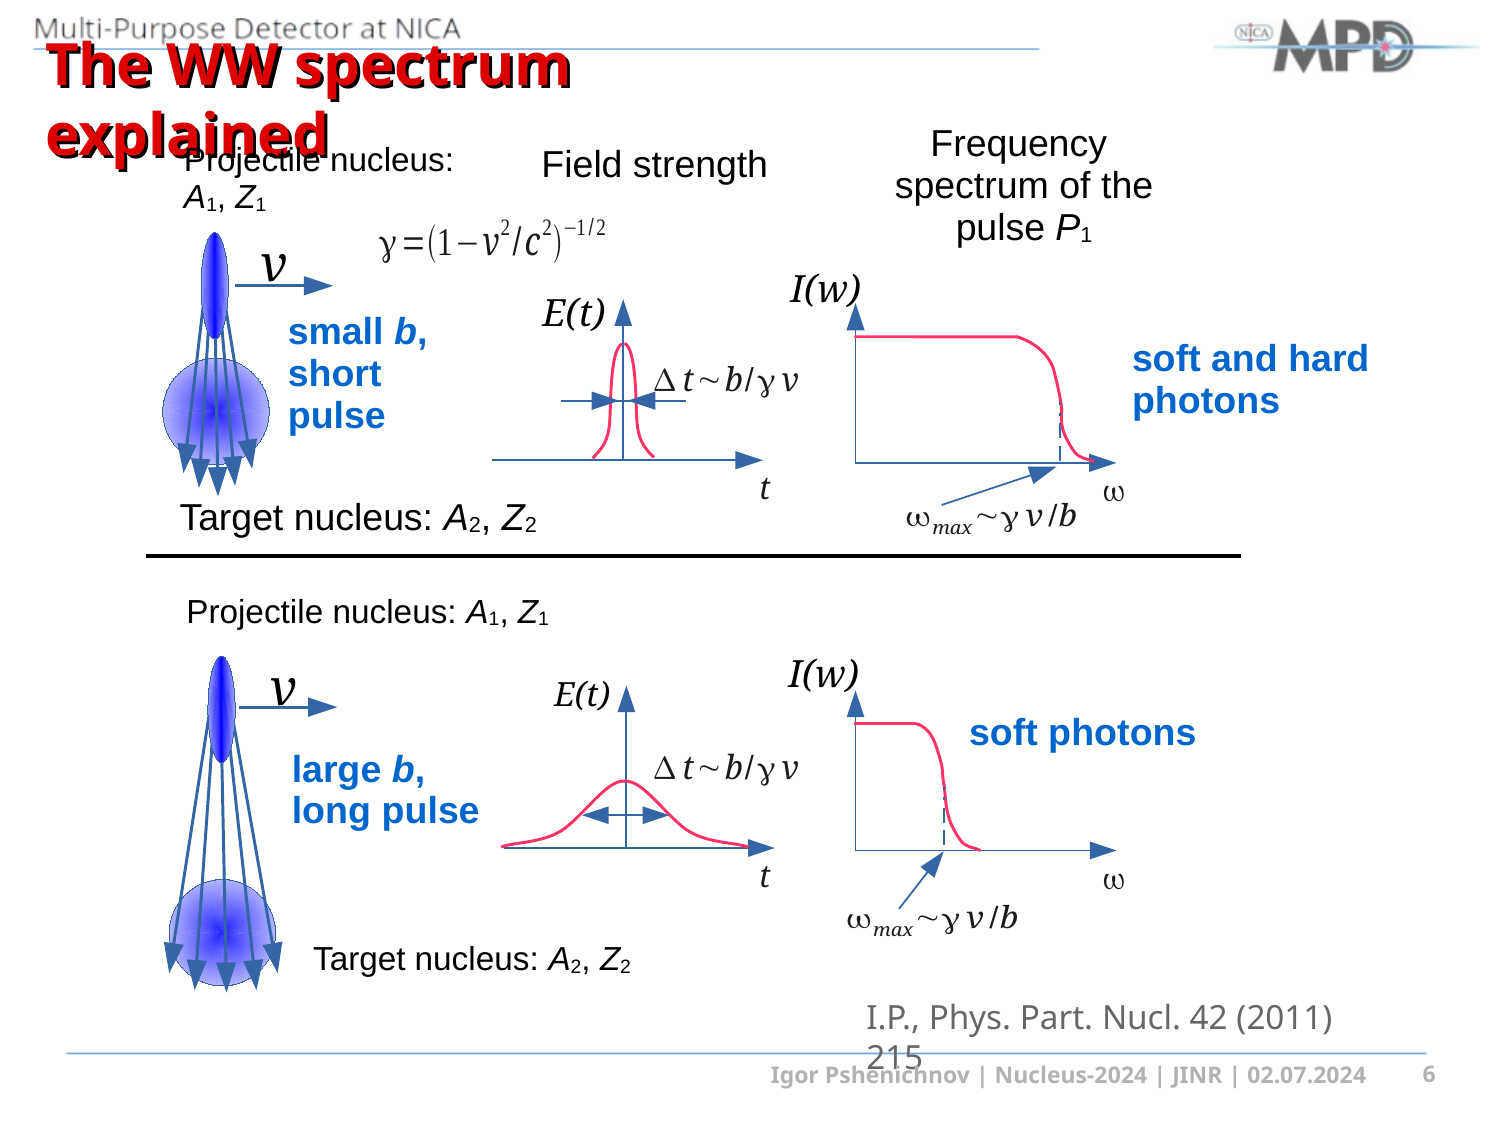

# The WW spectrum explained
Frequency spectrum of the pulse P1
Projectile nucleus:
A1, Z1
Field strength
v
I(w)
E(t)
small b,
short pulse
soft and hard
photons
Target nucleus: A2, Z2
Projectile nucleus: A1, Z1
I(w)
v
E(t)
soft photons
large b,
long pulse
Target nucleus: A2, Z2
I.P., Phys. Part. Nucl. 42 (2011) 215
 Igor Pshenichnov | Nucleus-2024 | JINR | 02.07.2024